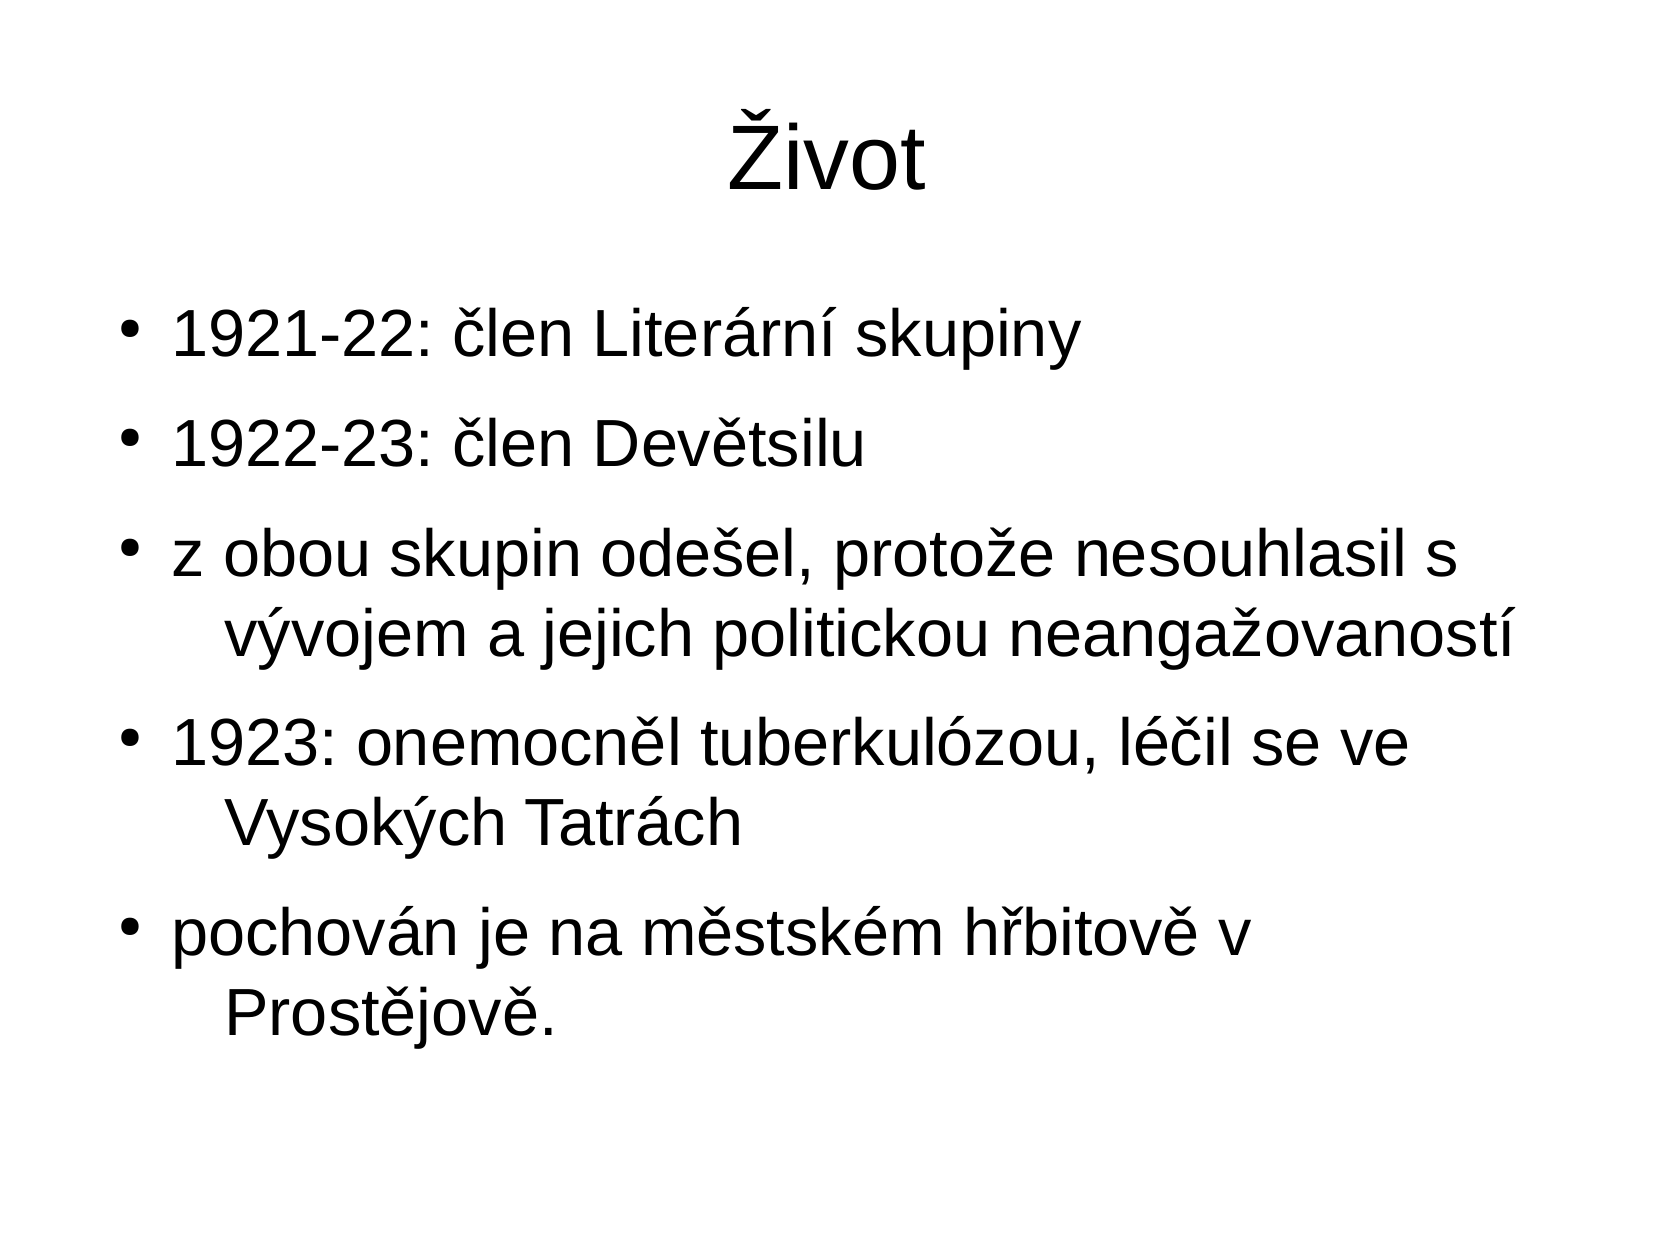

# Život
1921-22: člen Literární skupiny
1922-23: člen Devětsilu
z obou skupin odešel, protože nesouhlasil s vývojem a jejich politickou neangažovaností
1923: onemocněl tuberkulózou, léčil se ve Vysokých Tatrách
pochován je na městském hřbitově v Prostějově.